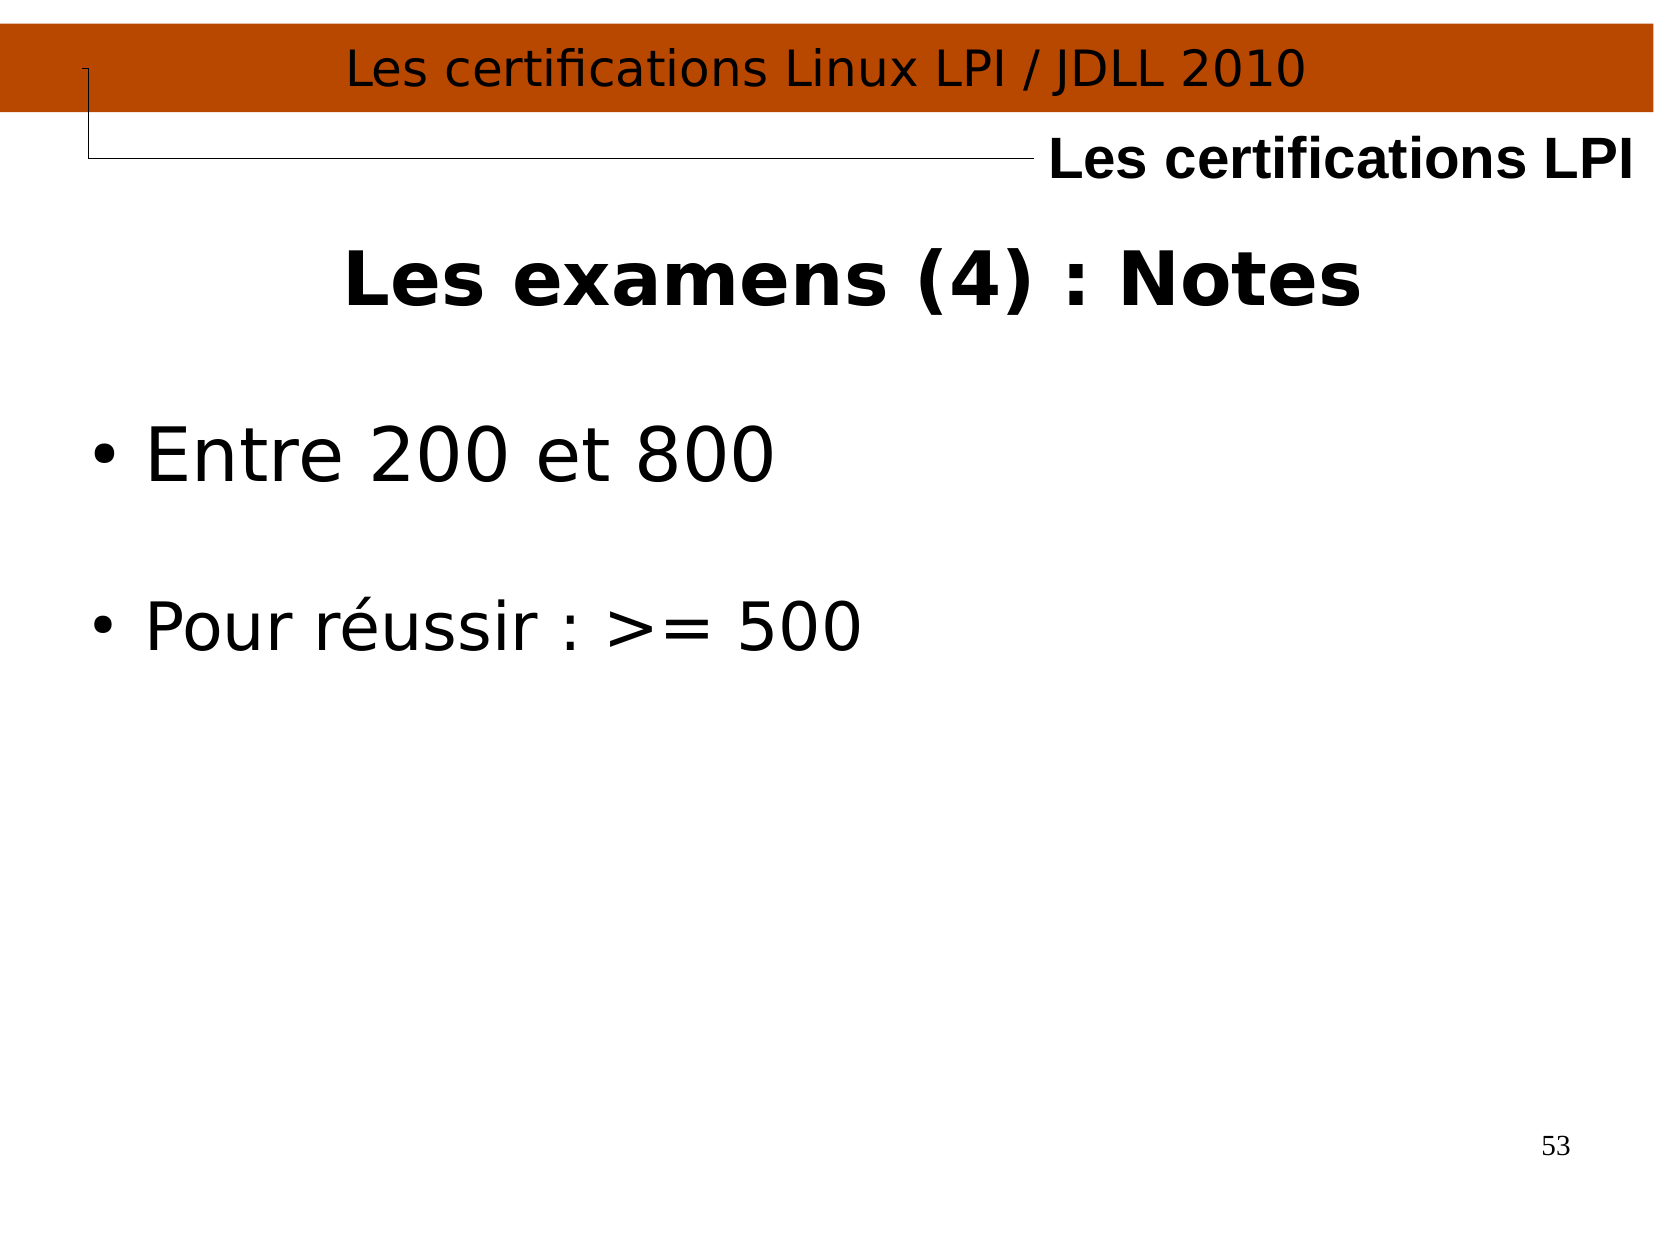

# Les certifications Linux LPI / JDLL 2010
Les certifications LPI
Les examens (4) : Notes
Entre 200 et 800
Pour réussir : >= 500
53